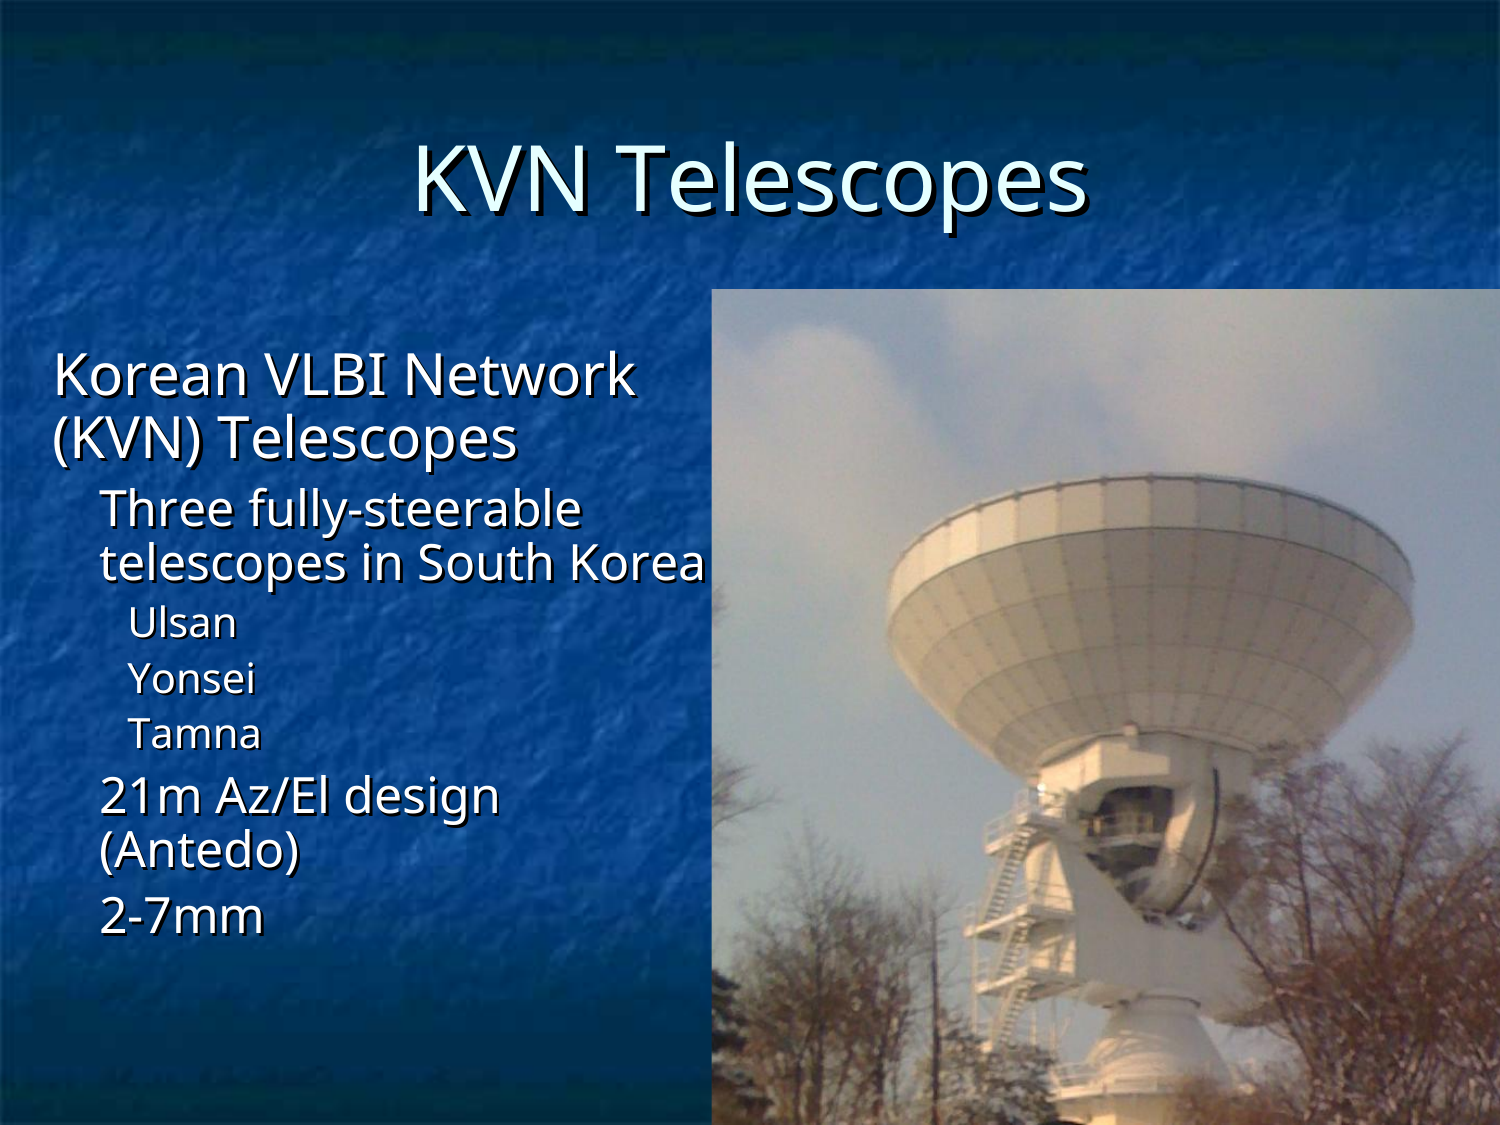

# KVN Telescopes
Korean VLBI Network (KVN) Telescopes
Three fully-steerable telescopes in South Korea
Ulsan
Yonsei
Tamna
21m Az/El design (Antedo)
2-7mm